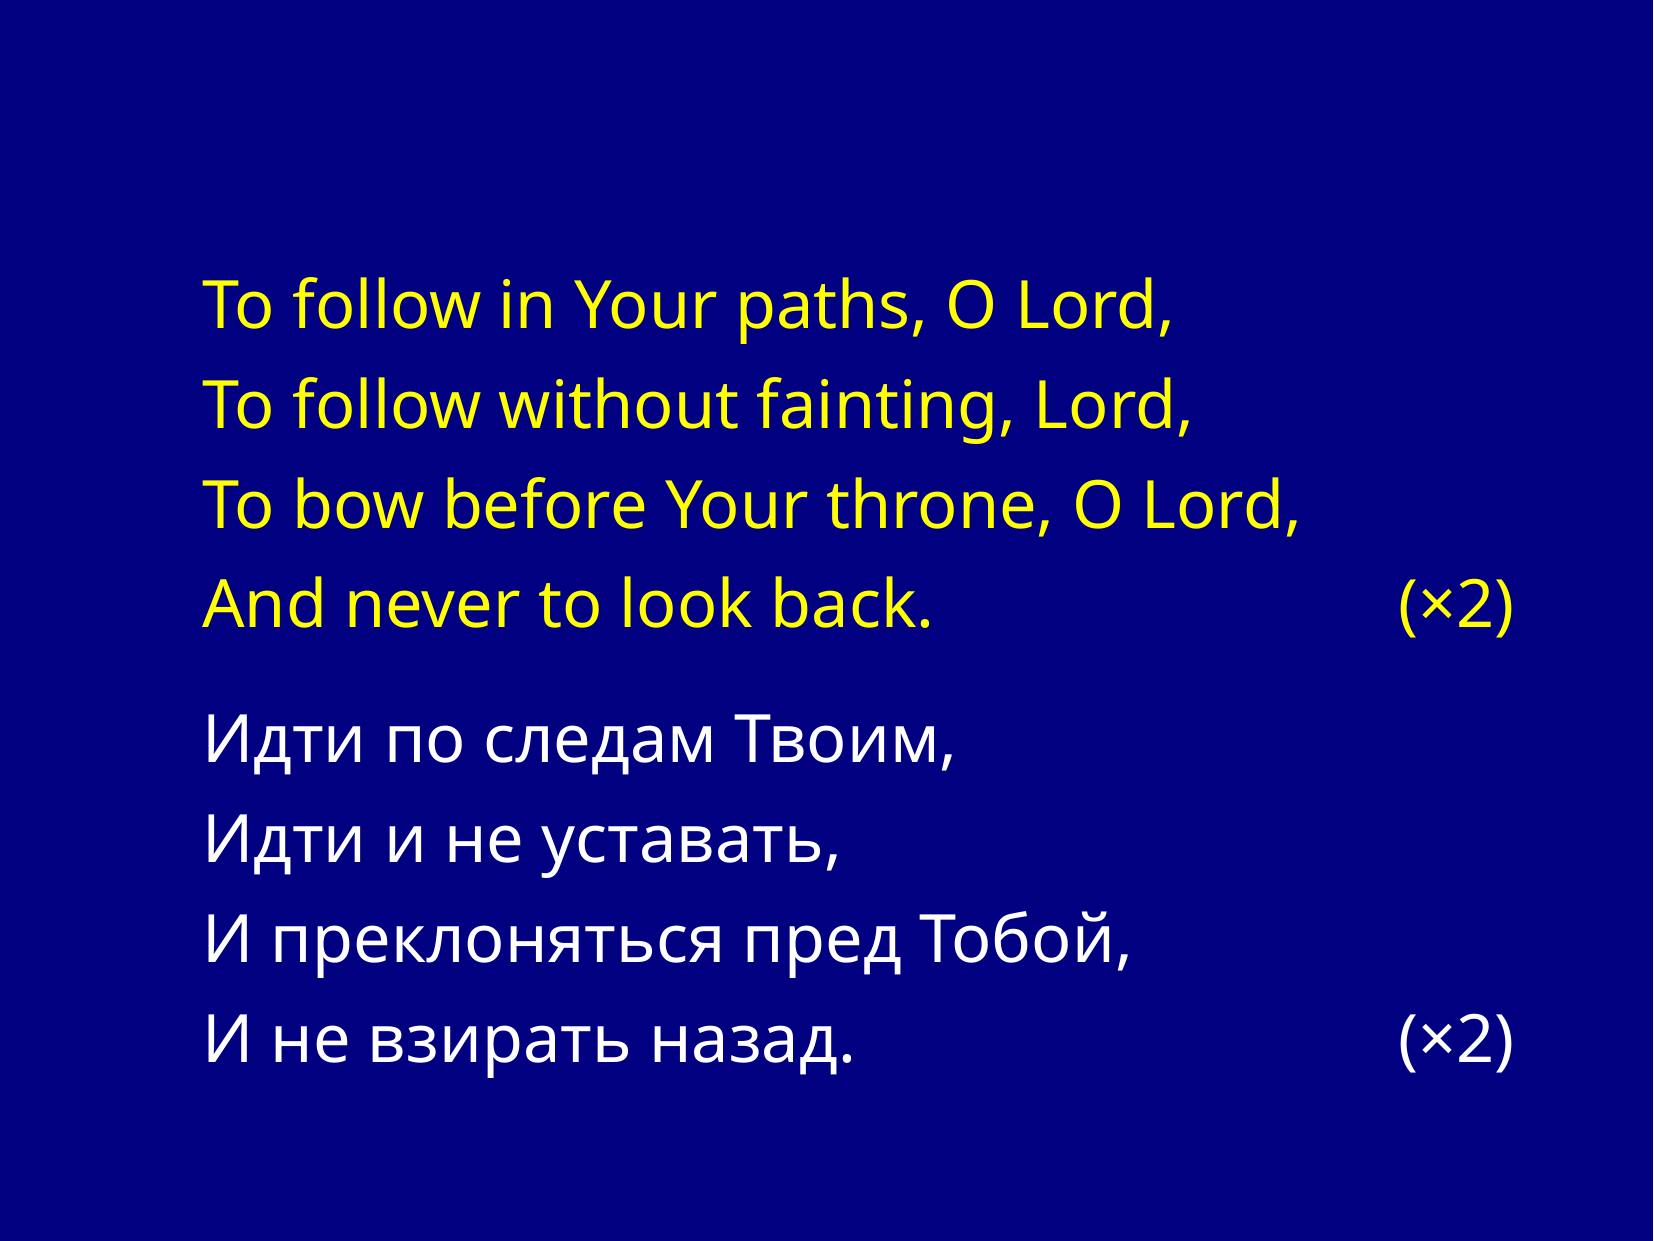

To follow in Your paths, O Lord,
	To follow without fainting, Lord,
	To bow before Your throne, O Lord,
	And never to look back.	(×2)
	Идти по следам Твоим,
	Идти и не уставать,
	И преклоняться пред Тобой,
	И не взирать назад.	(×2)